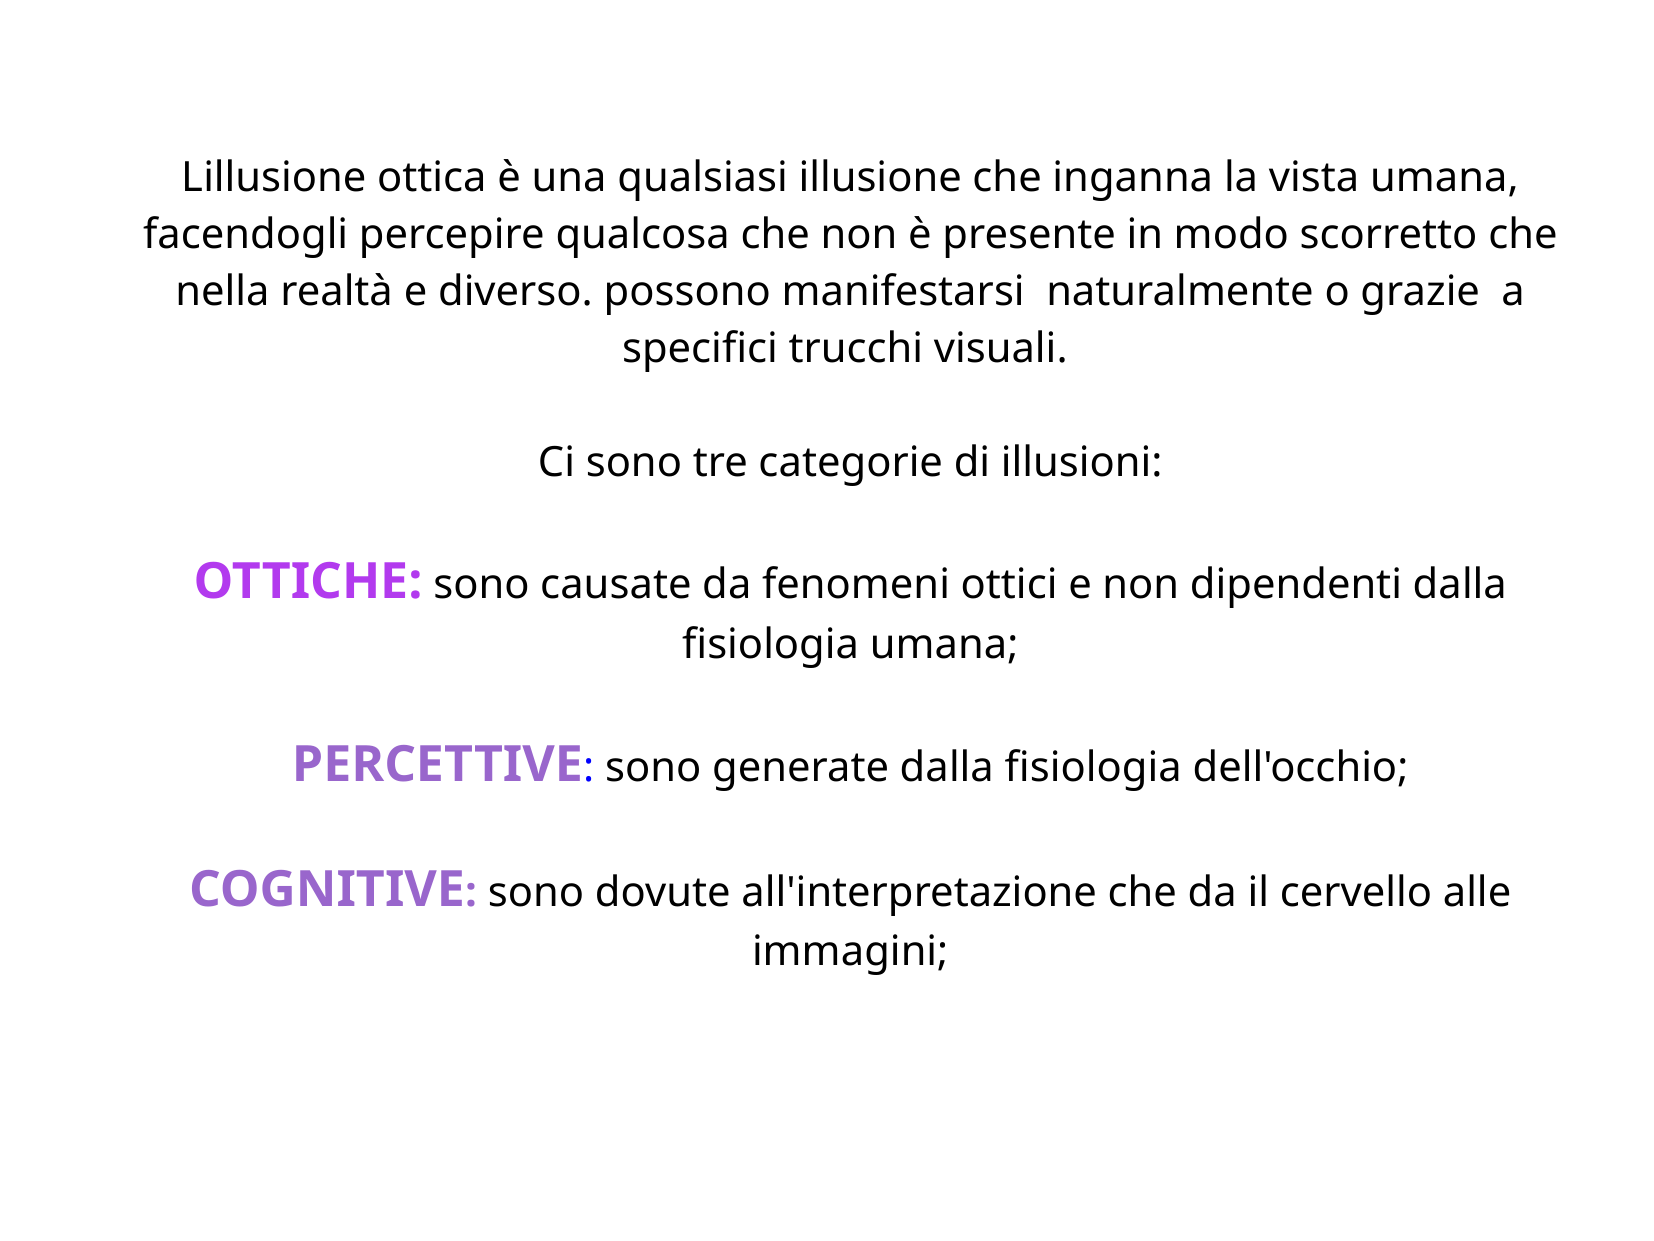

# Lillusione ottica è una qualsiasi illusione che inganna la vista umana, facendogli percepire qualcosa che non è presente in modo scorretto che nella realtà e diverso. possono manifestarsi naturalmente o grazie a specifici trucchi visuali.
Ci sono tre categorie di illusioni:
OTTICHE: sono causate da fenomeni ottici e non dipendenti dalla fisiologia umana;
PERCETTIVE: sono generate dalla fisiologia dell'occhio;
COGNITIVE: sono dovute all'interpretazione che da il cervello alle immagini;